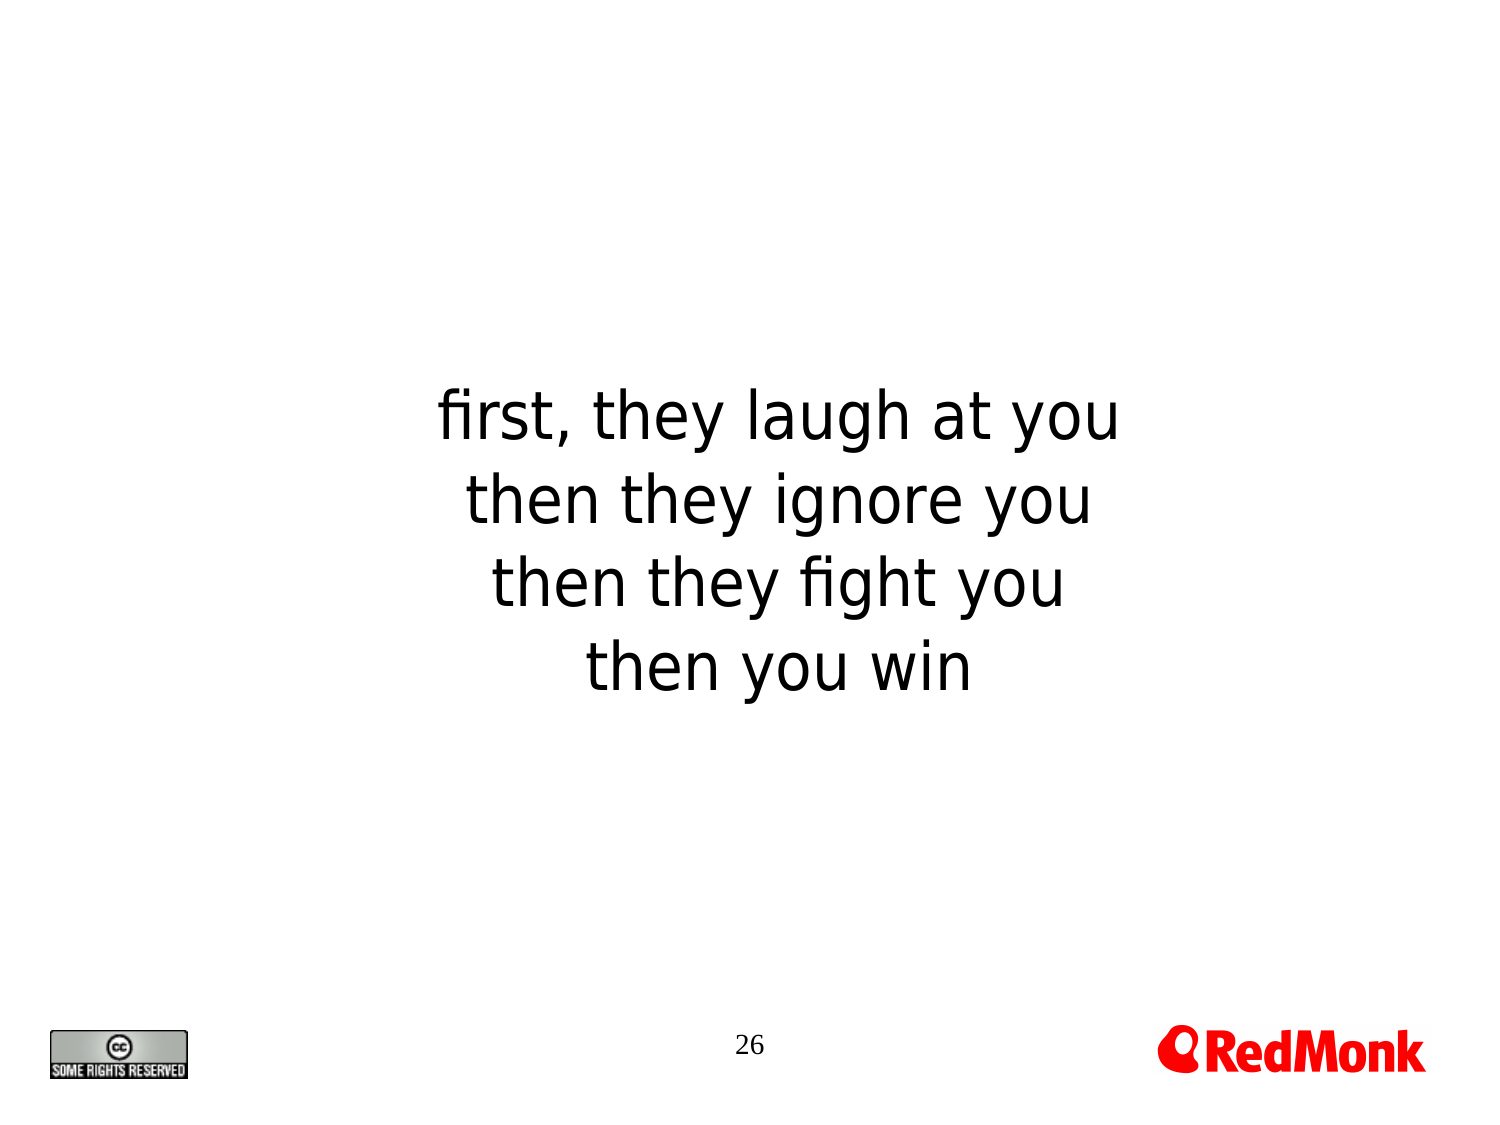

first, they laugh at you
then they ignore you
then they fight you
then you win